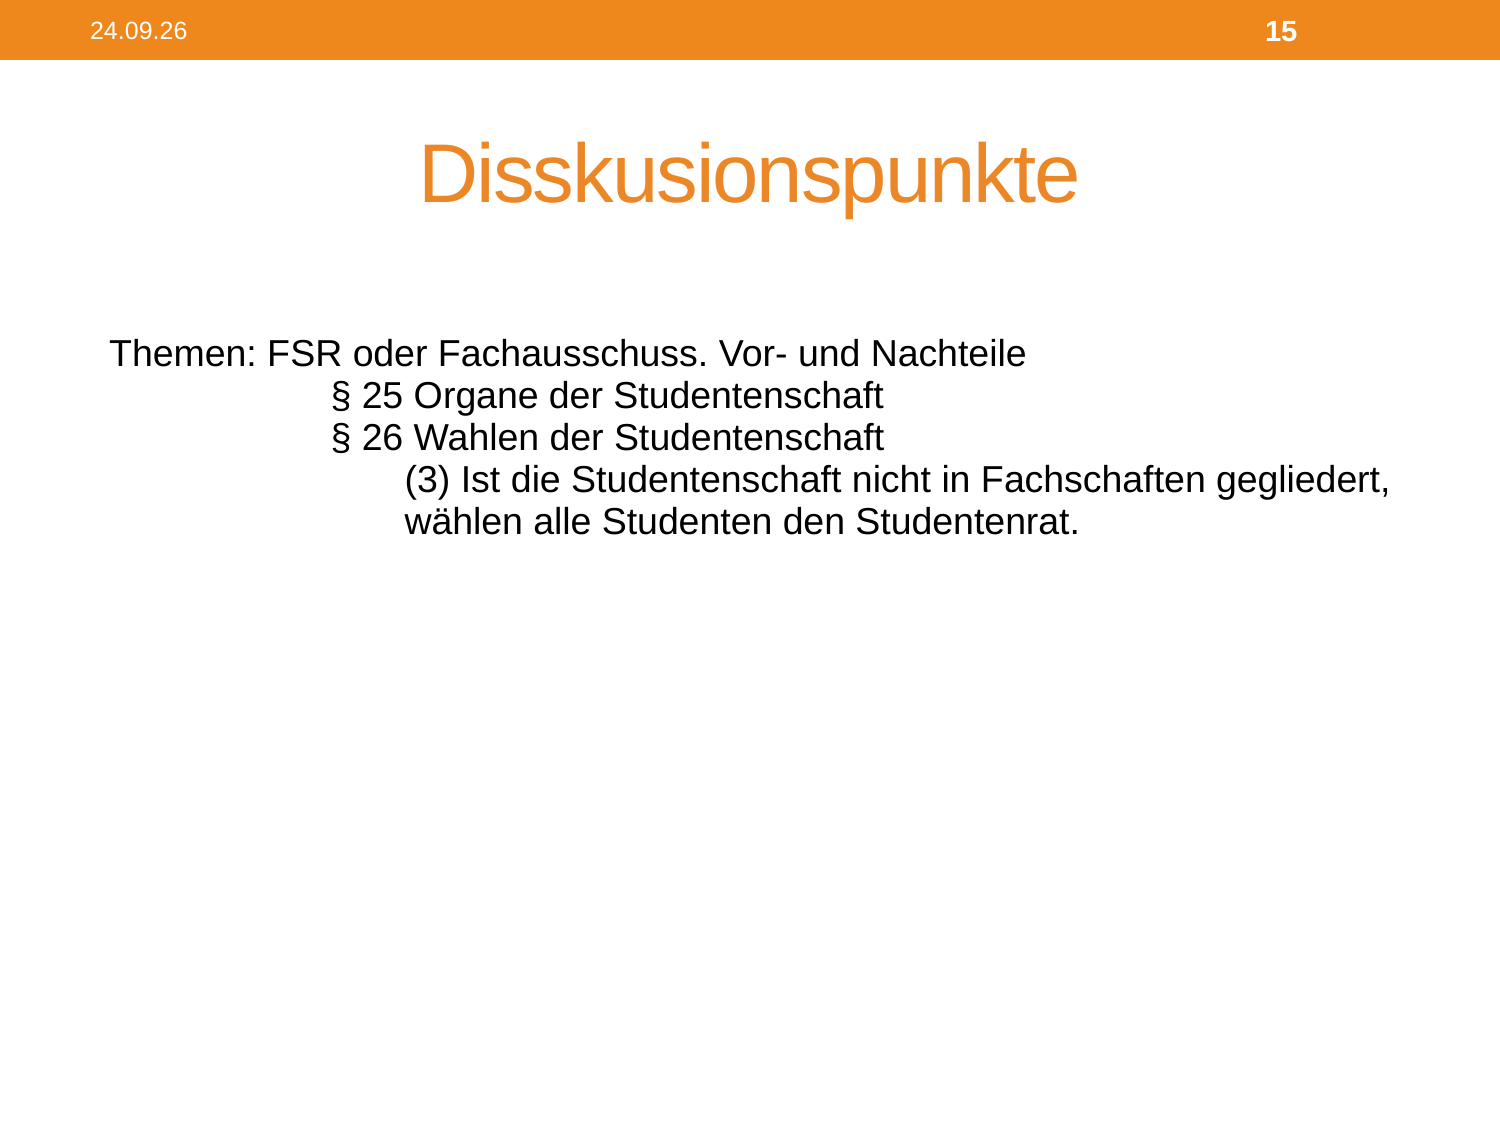

# Disskusionspunkte
Themen: FSR oder Fachausschuss. Vor- und Nachteile
			§ 25 Organe der Studentenschaft
			§ 26 Wahlen der Studentenschaft
				(3) Ist die Studentenschaft nicht in Fachschaften gegliedert, 					wählen alle Studenten den Studentenrat.